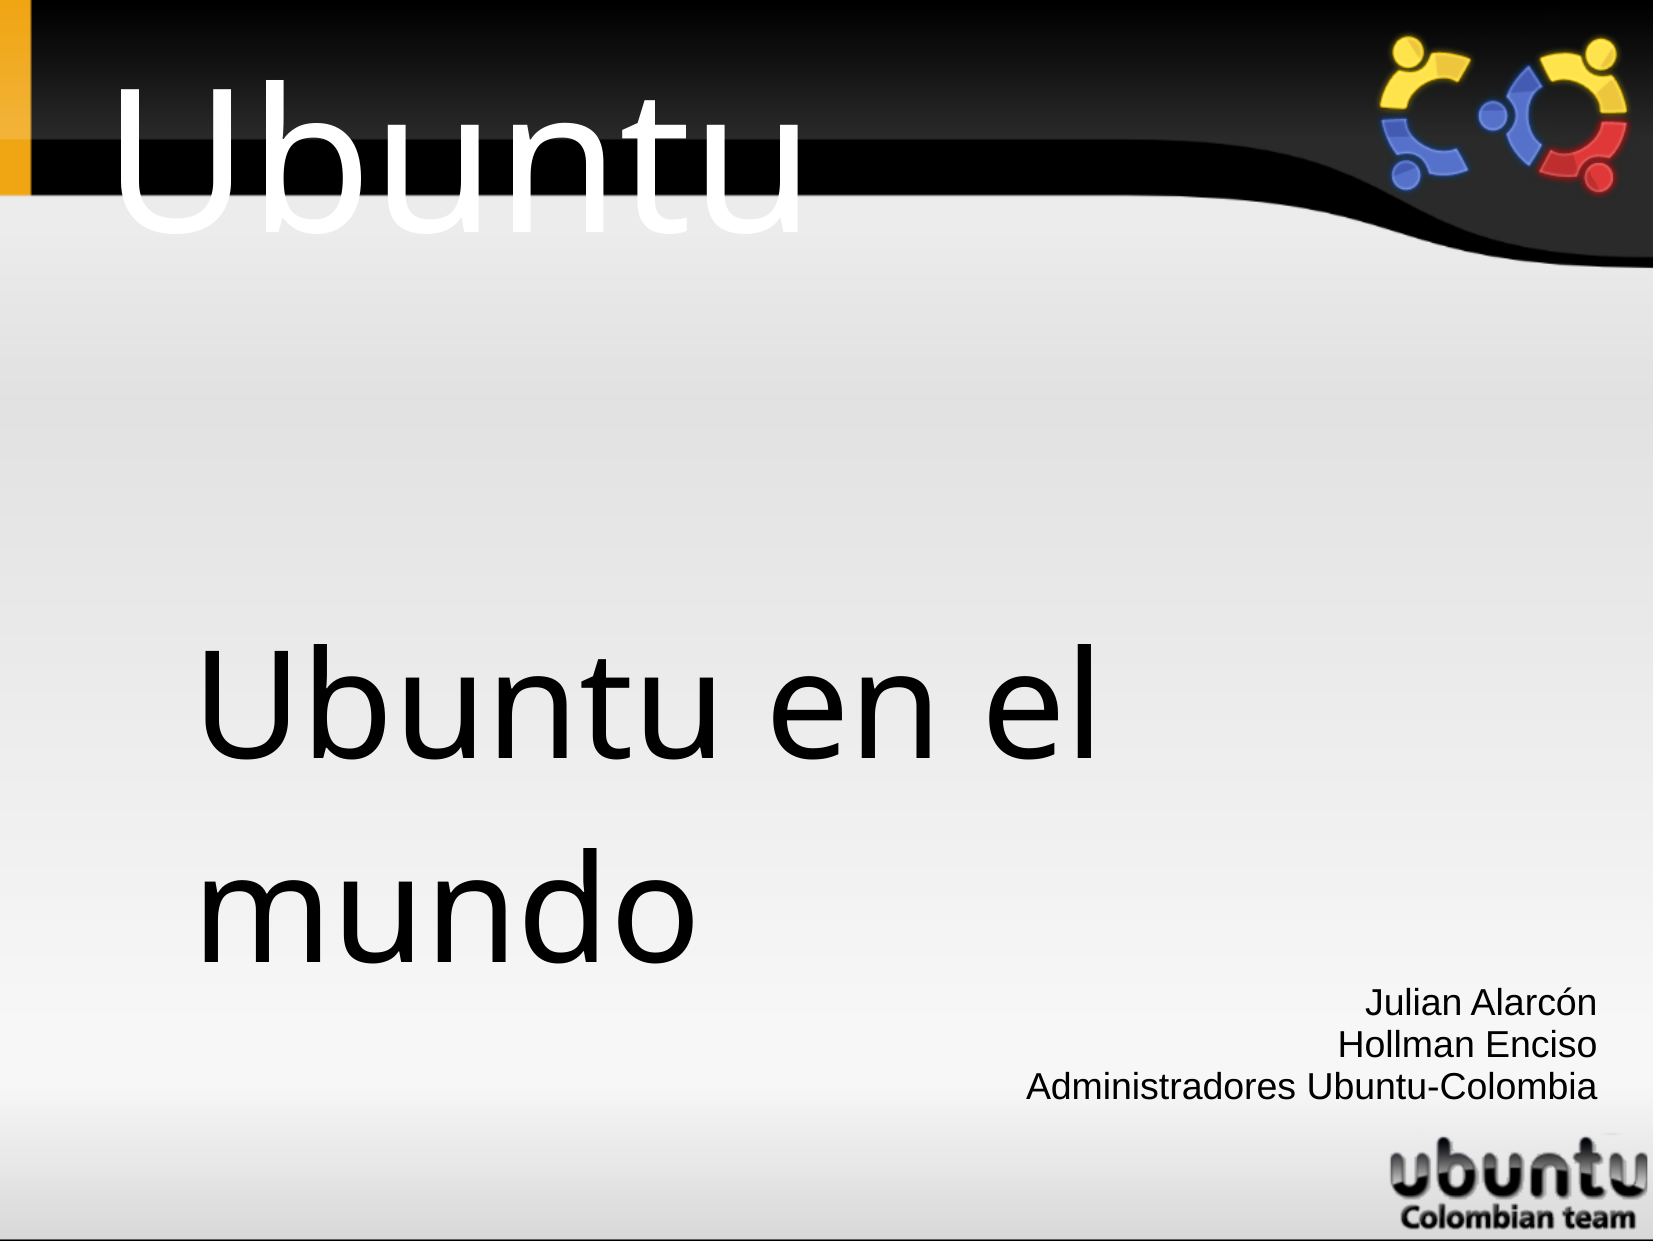

Ubuntu
Ubuntu en el mundo
Julian Alarcón
Hollman Enciso
Administradores Ubuntu-Colombia